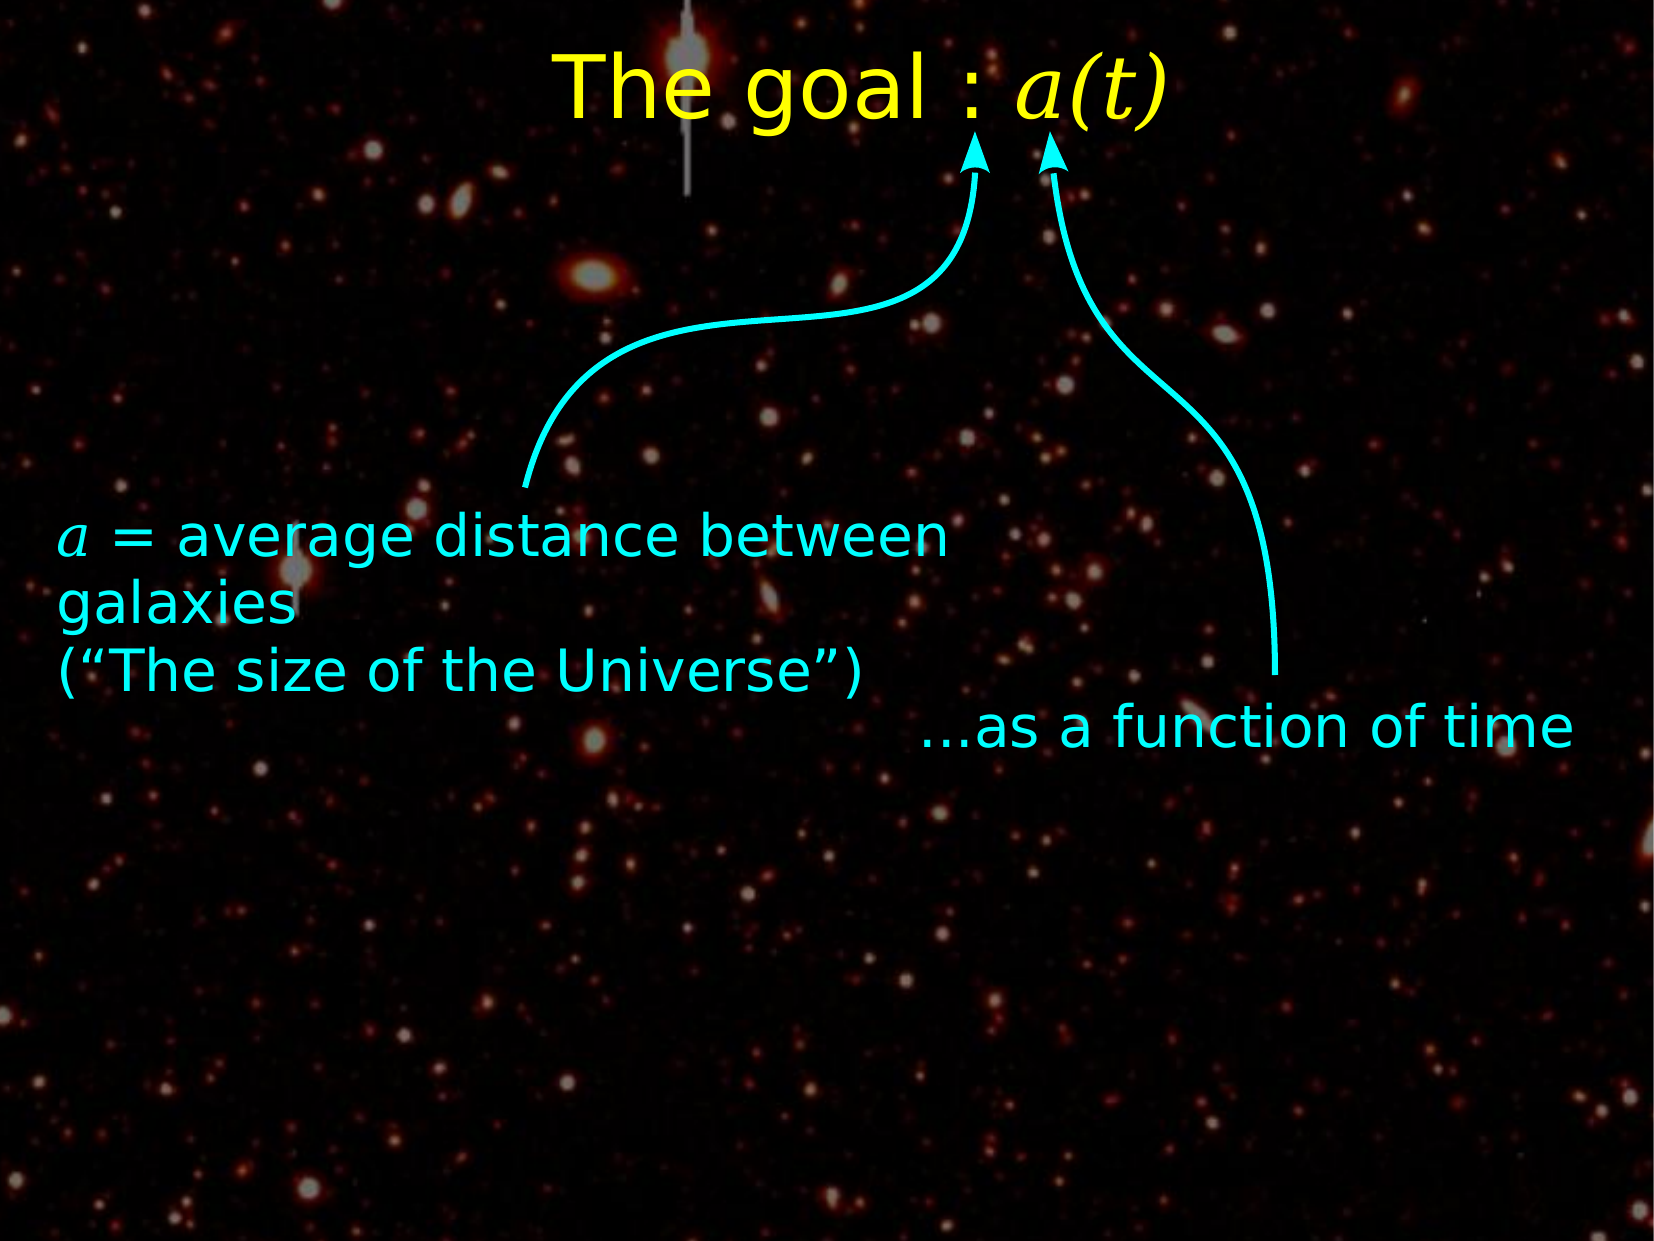

The goal : a(t)
a = average distance between galaxies
(“The size of the Universe”)
...as a function of time